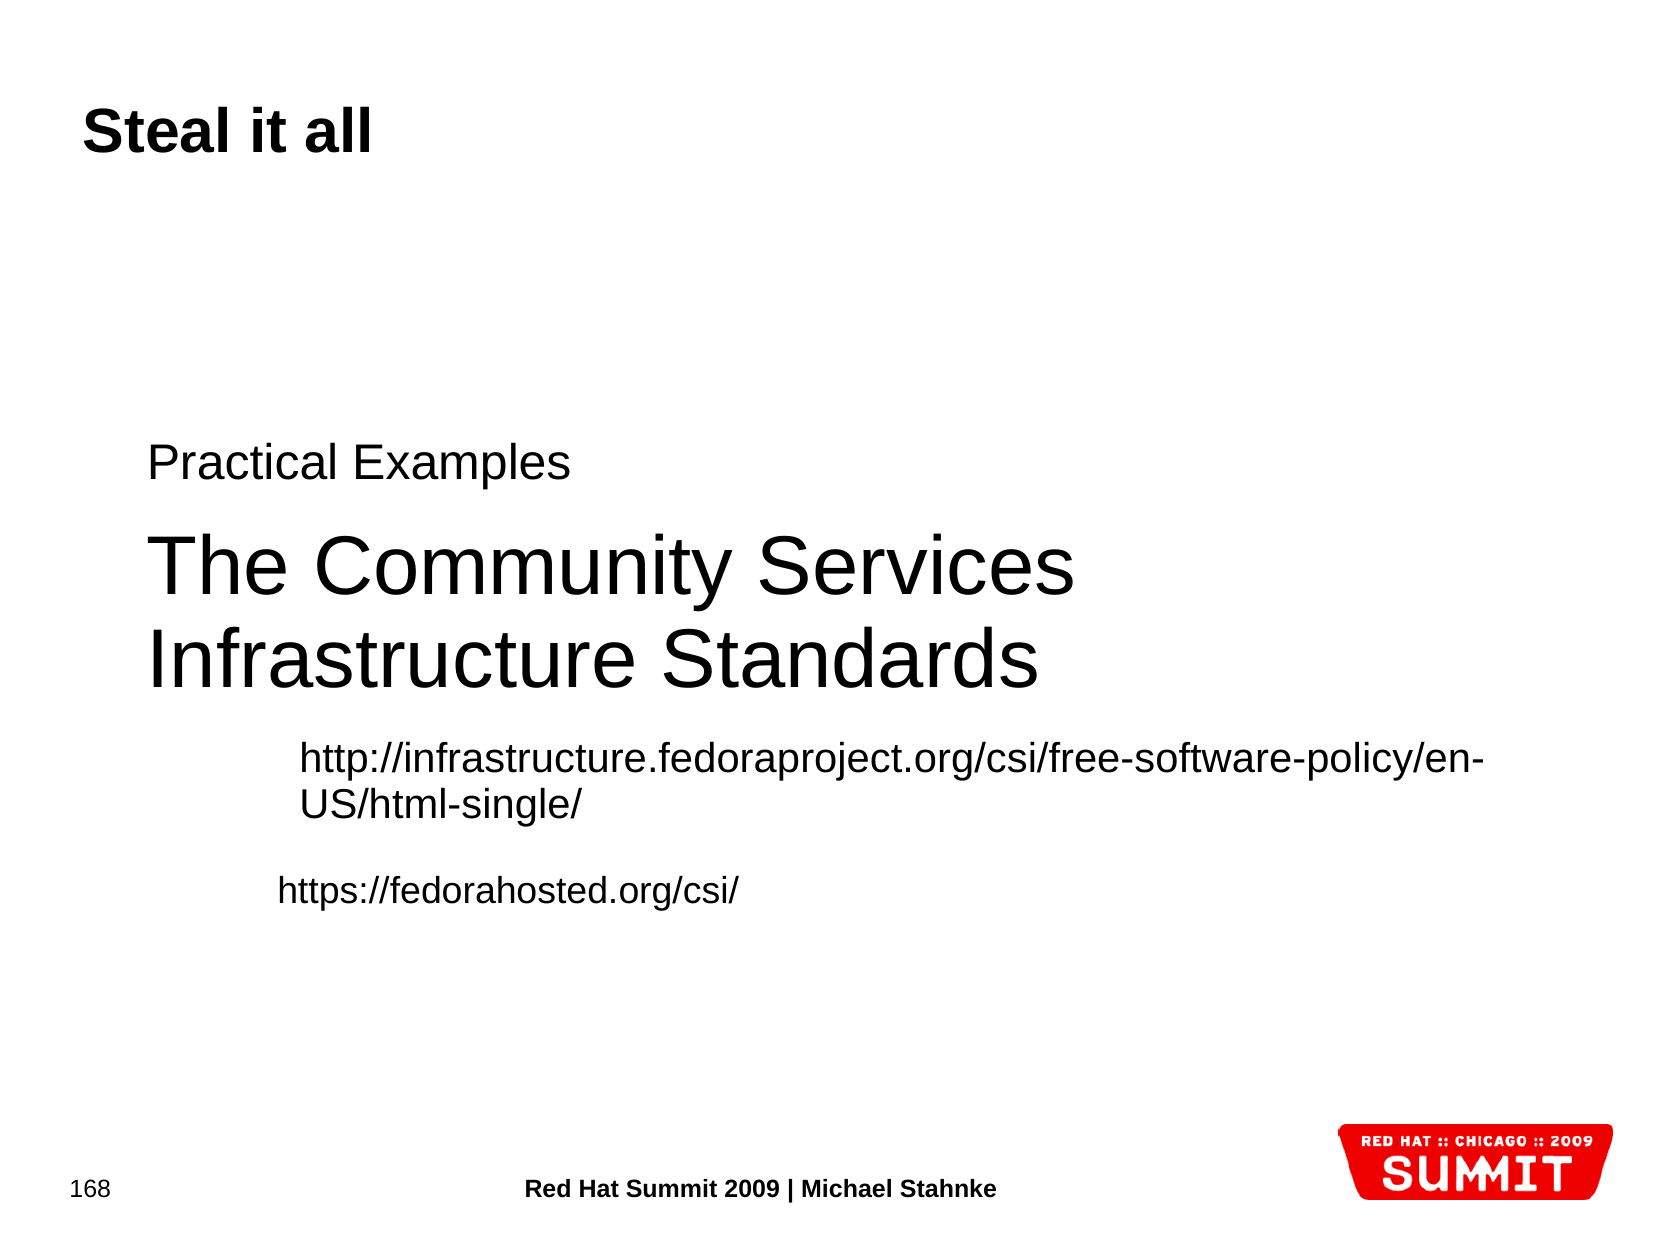

# Steal it all
Practical Examples
The Community Services Infrastructure Standards
http://infrastructure.fedoraproject.org/csi/free-software-policy/en-US/html-single/
https://fedorahosted.org/csi/